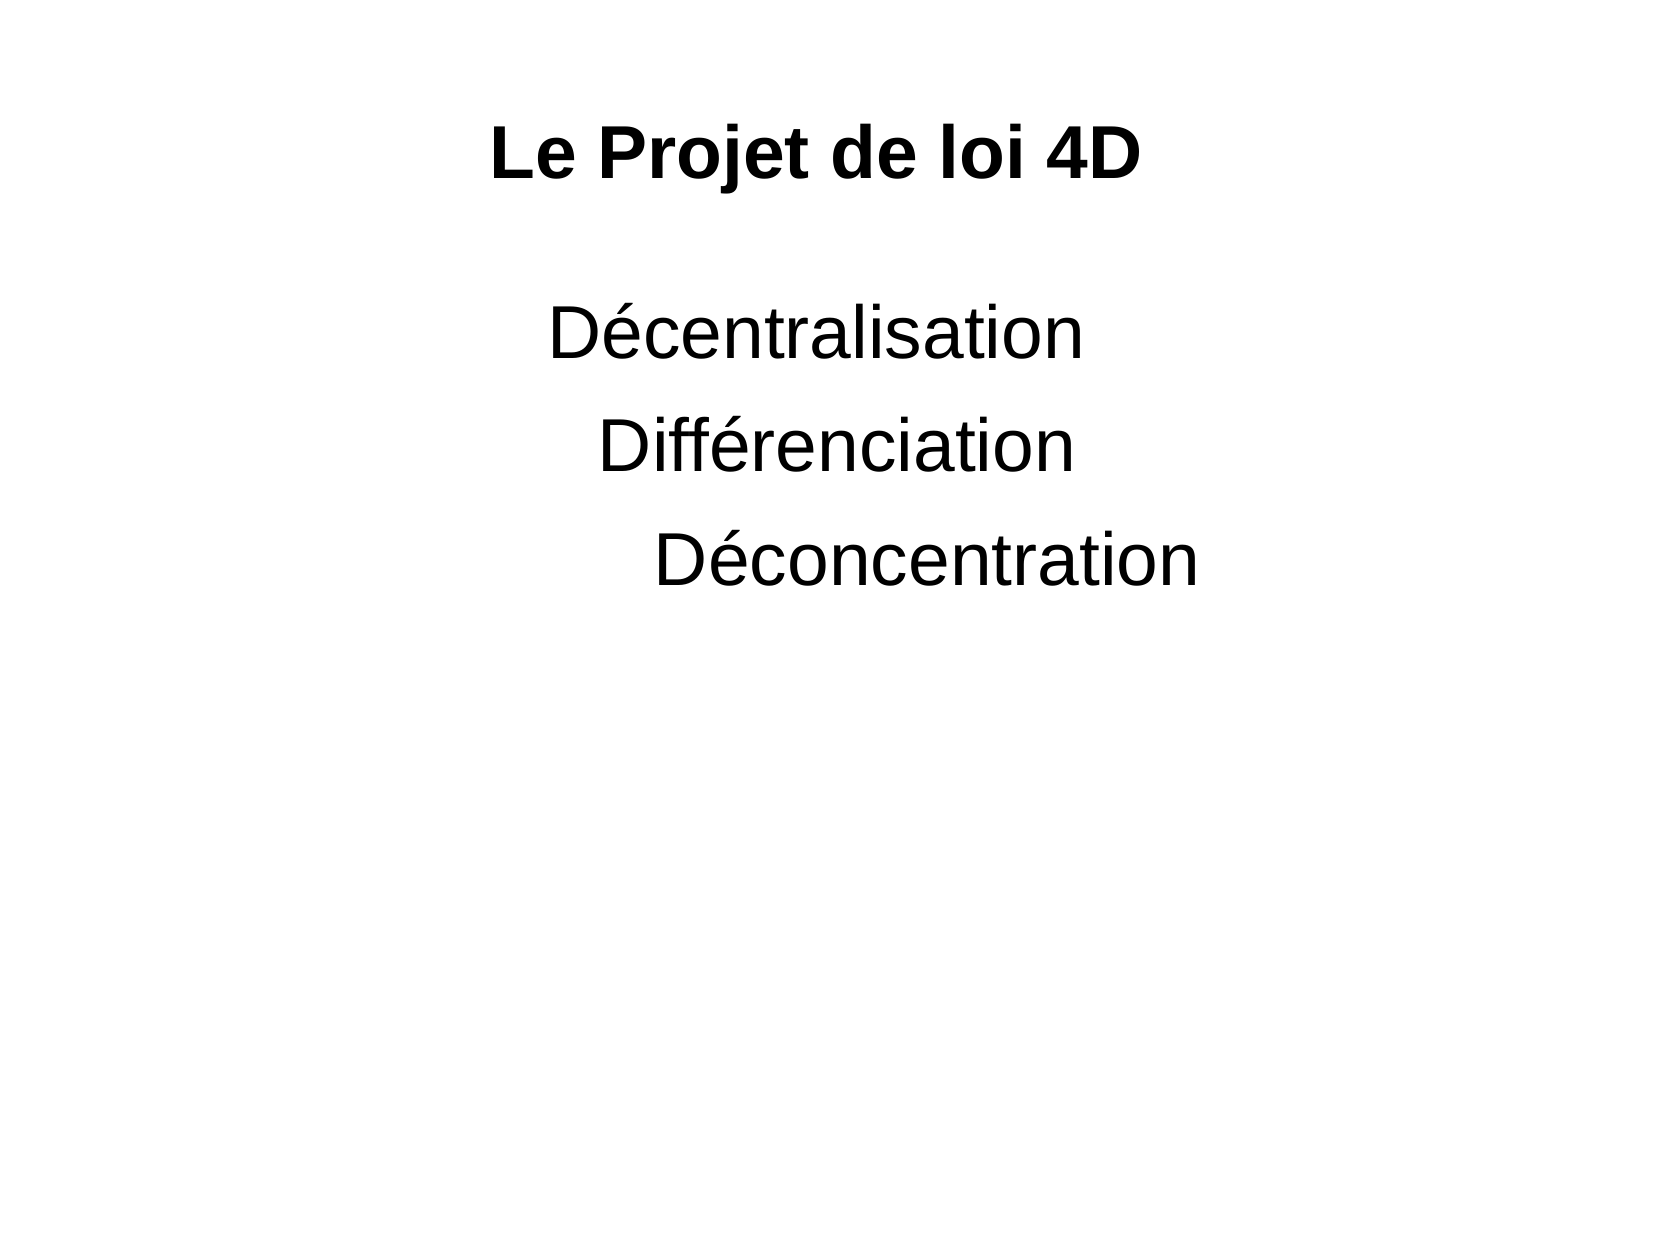

# Le Projet de loi 4D
Décentralisation
 Différenciation
 			Déconcentration